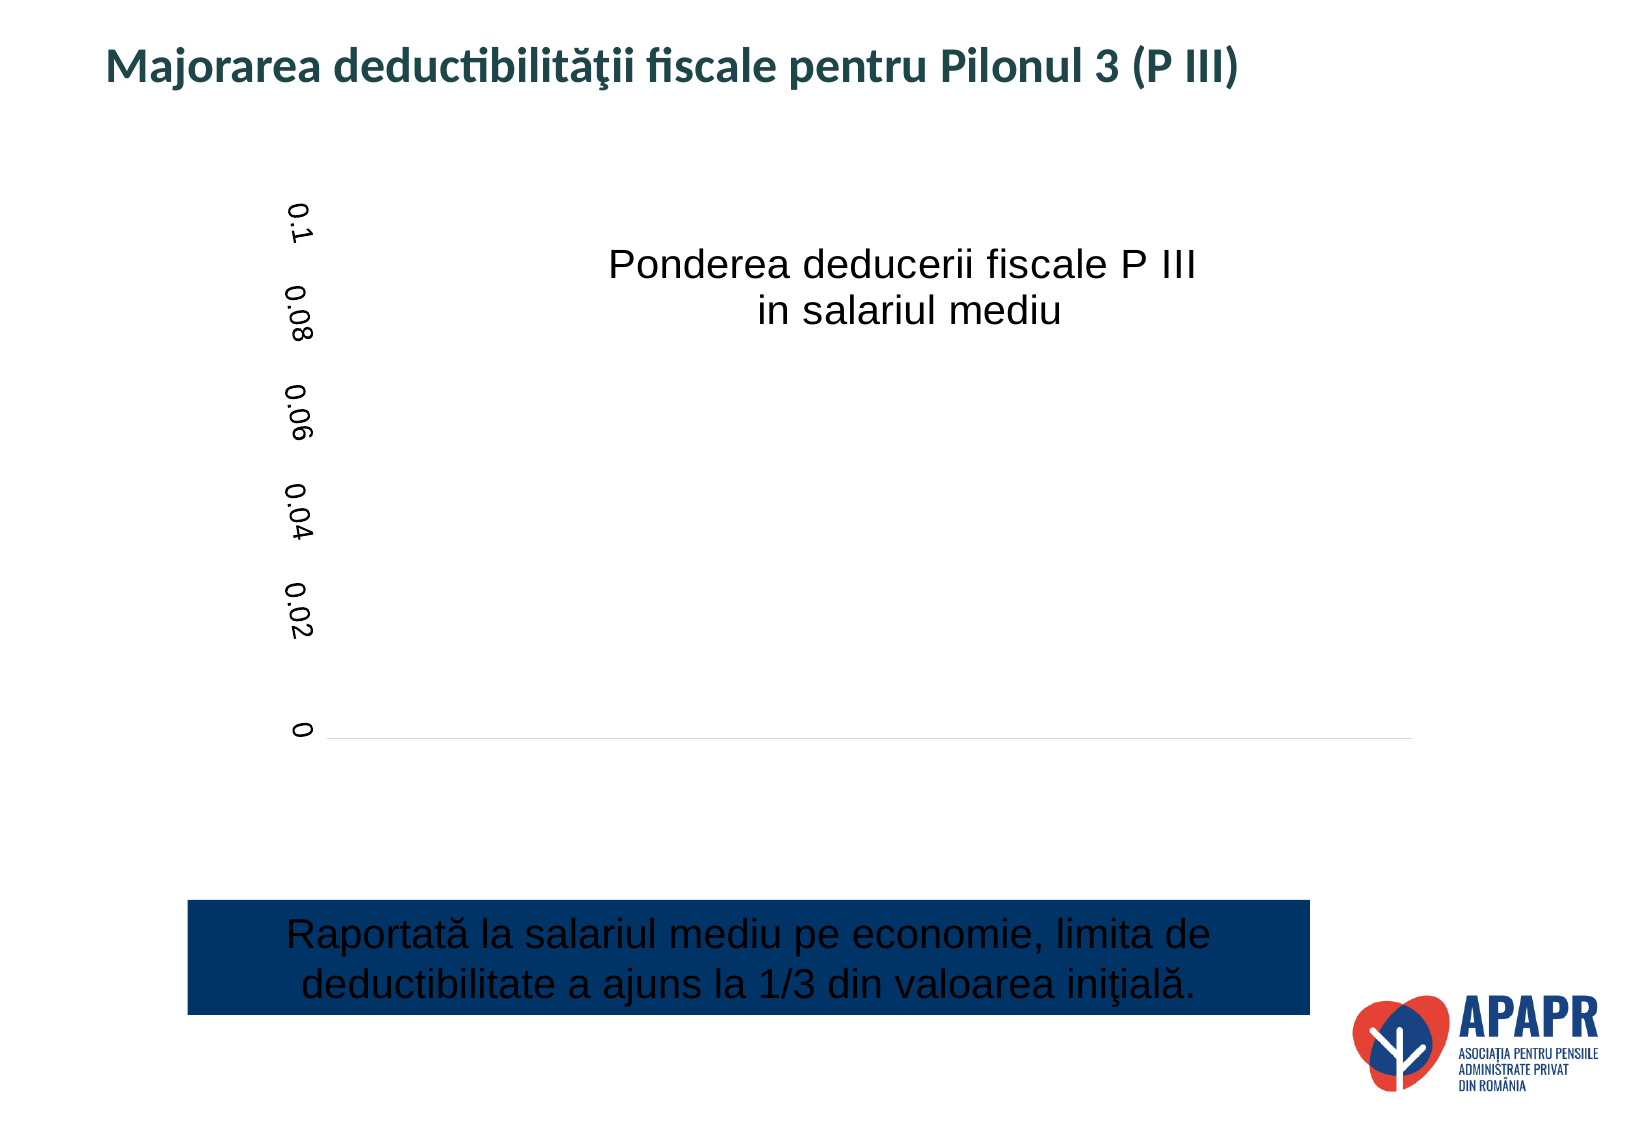

# Majorarea deductibilităţii fiscale pentru Pilonul 3 (P III)
### Chart: Ponderea deducerii fiscale P III
in salariul mediu
| Category | |
|---|---|Raportată la salariul mediu pe economie, limita de deductibilitate a ajuns la 1/3 din valoarea iniţială.